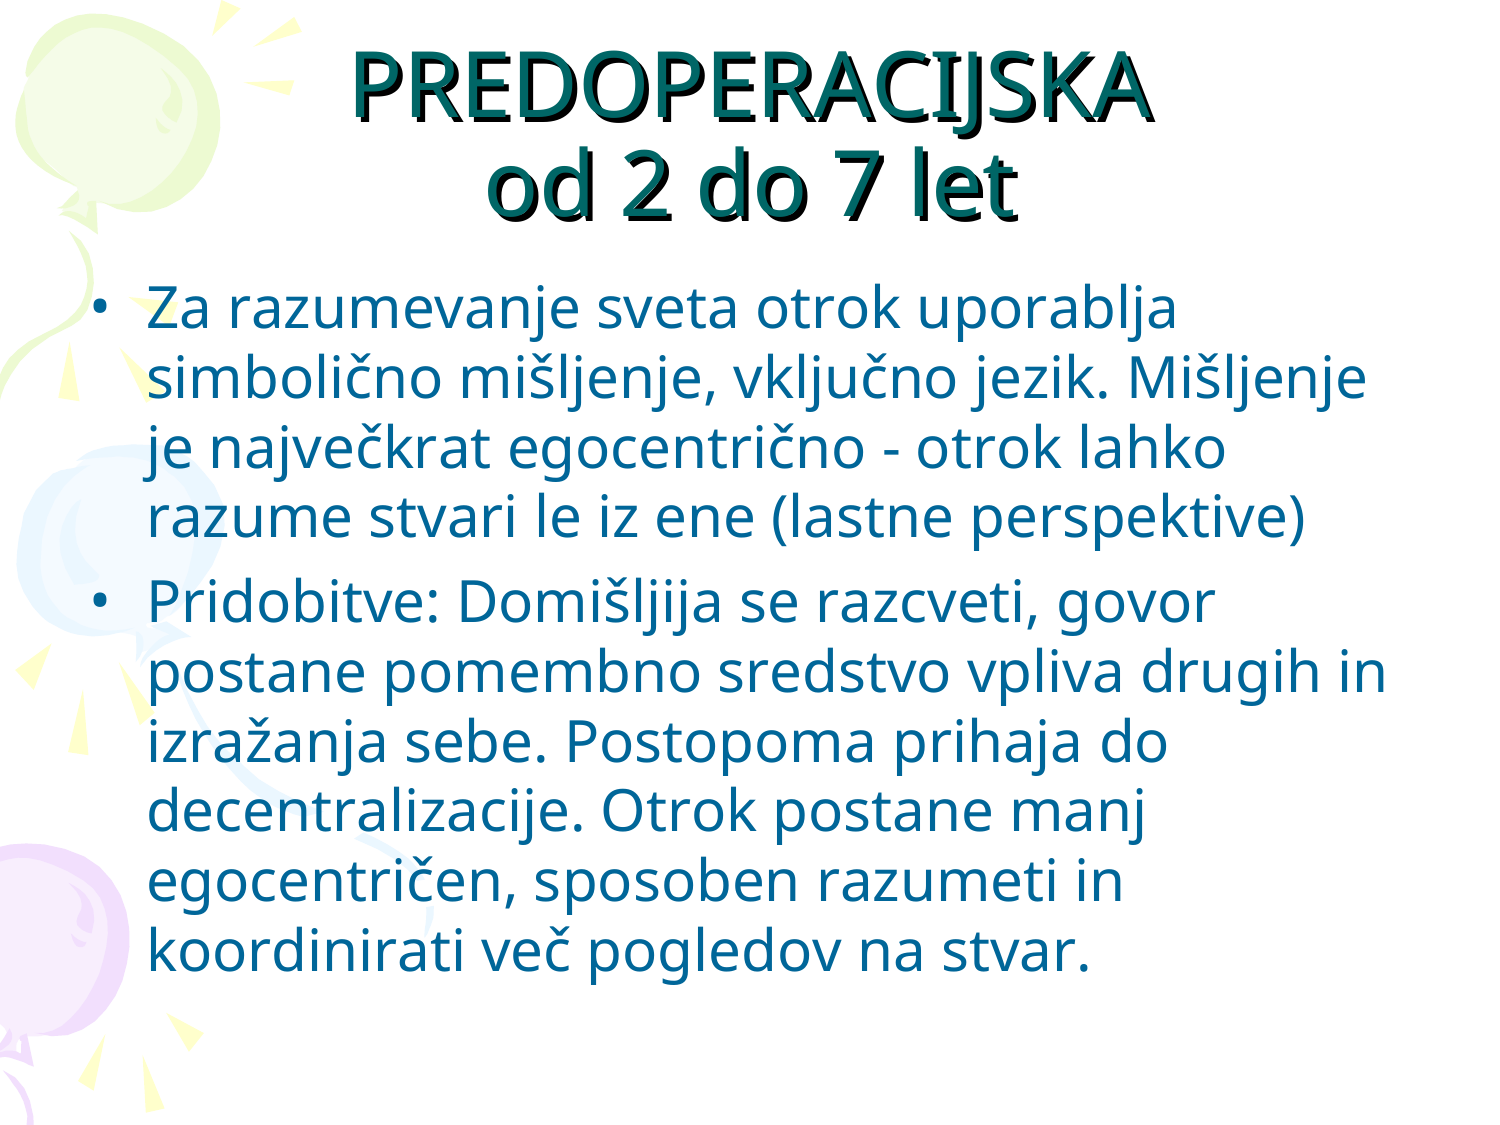

# PREDOPERACIJSKA od 2 do 7 let
Za razumevanje sveta otrok uporablja simbolično mišljenje, vključno jezik. Mišljenje je največkrat egocentrično - otrok lahko razume stvari le iz ene (lastne perspektive)
Pridobitve: Domišljija se razcveti, govor postane pomembno sredstvo vpliva drugih in izražanja sebe. Postopoma prihaja do decentralizacije. Otrok postane manj egocentričen, sposoben razumeti in koordinirati več pogledov na stvar.